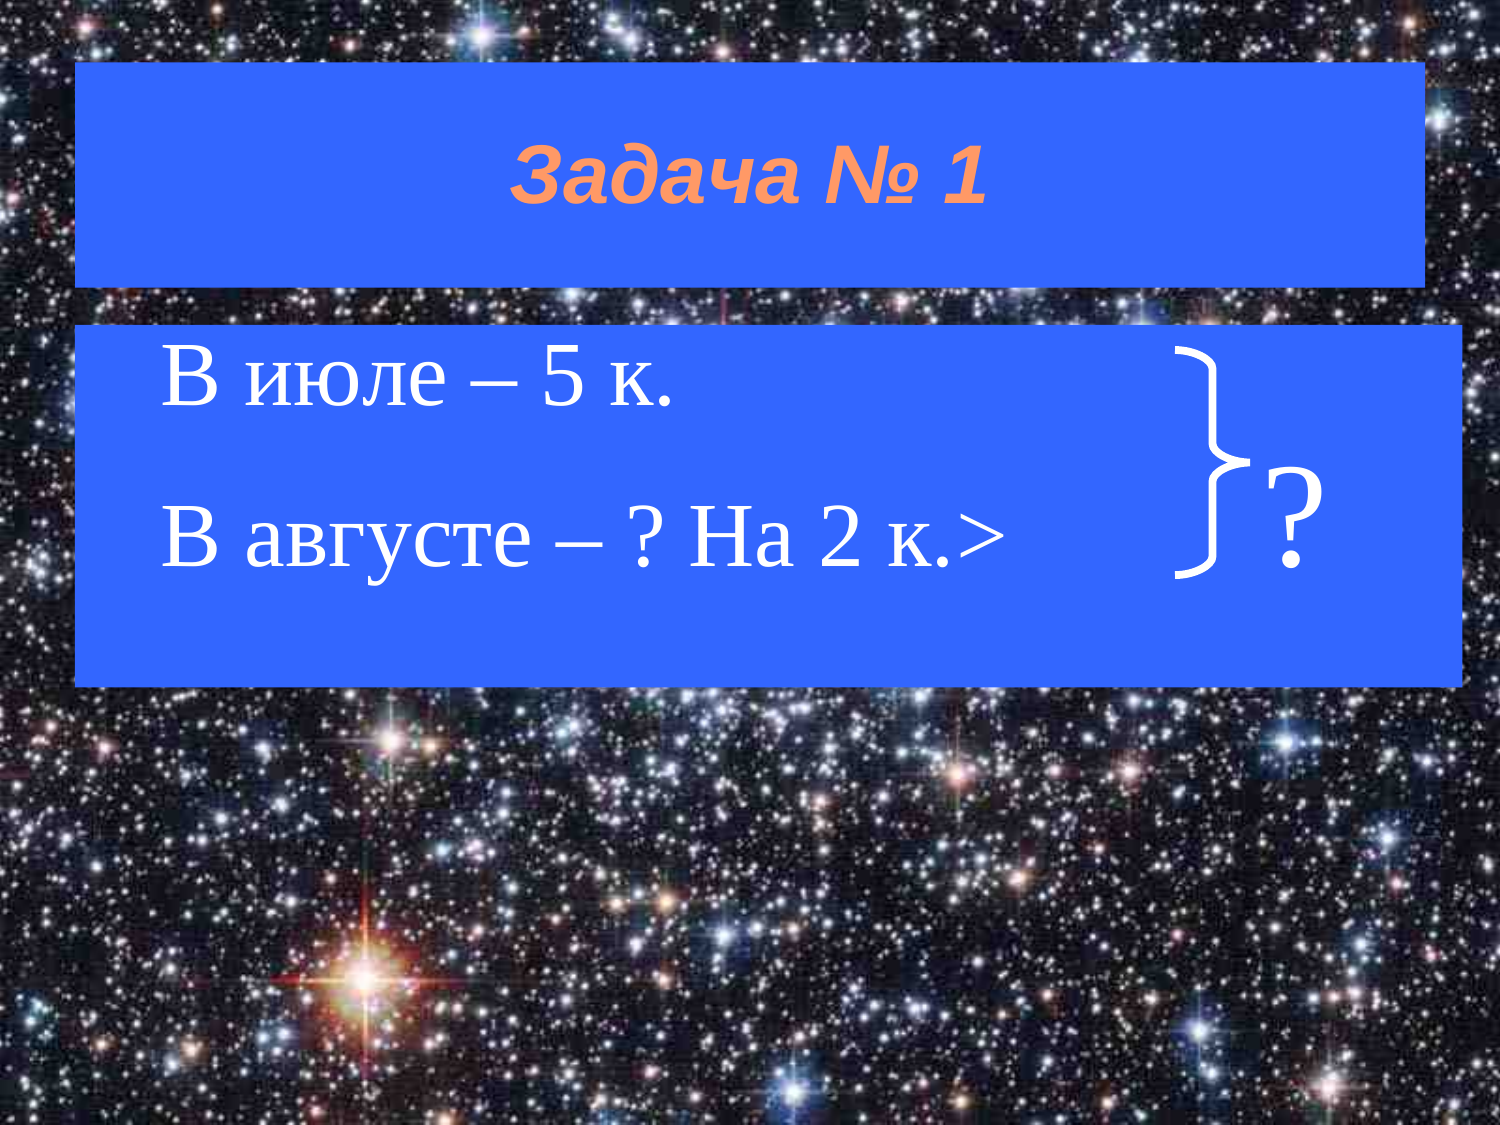

# Задача № 1
В июле – 5 к.
В августе – ? На 2 к.> ?